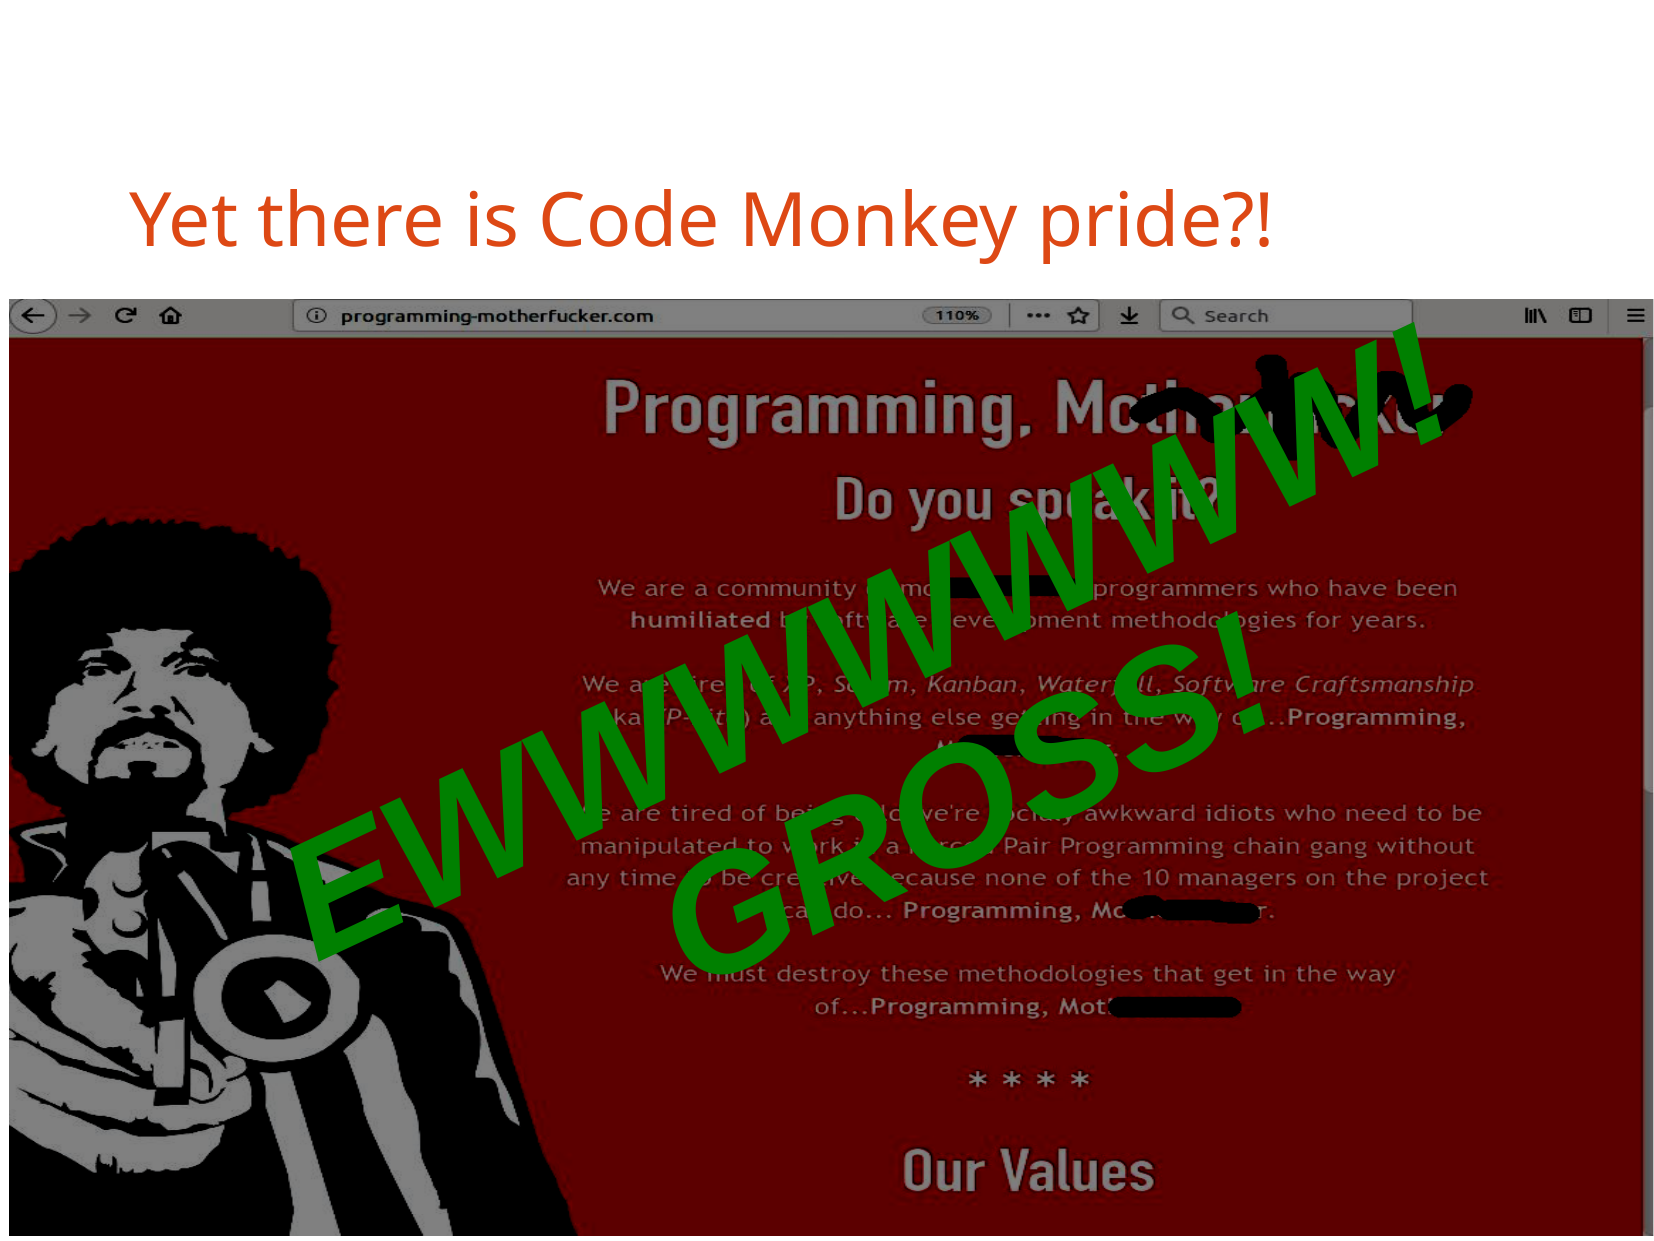

# Yet there is Code Monkey pride?!
EWWWWWWW!
GROSS!